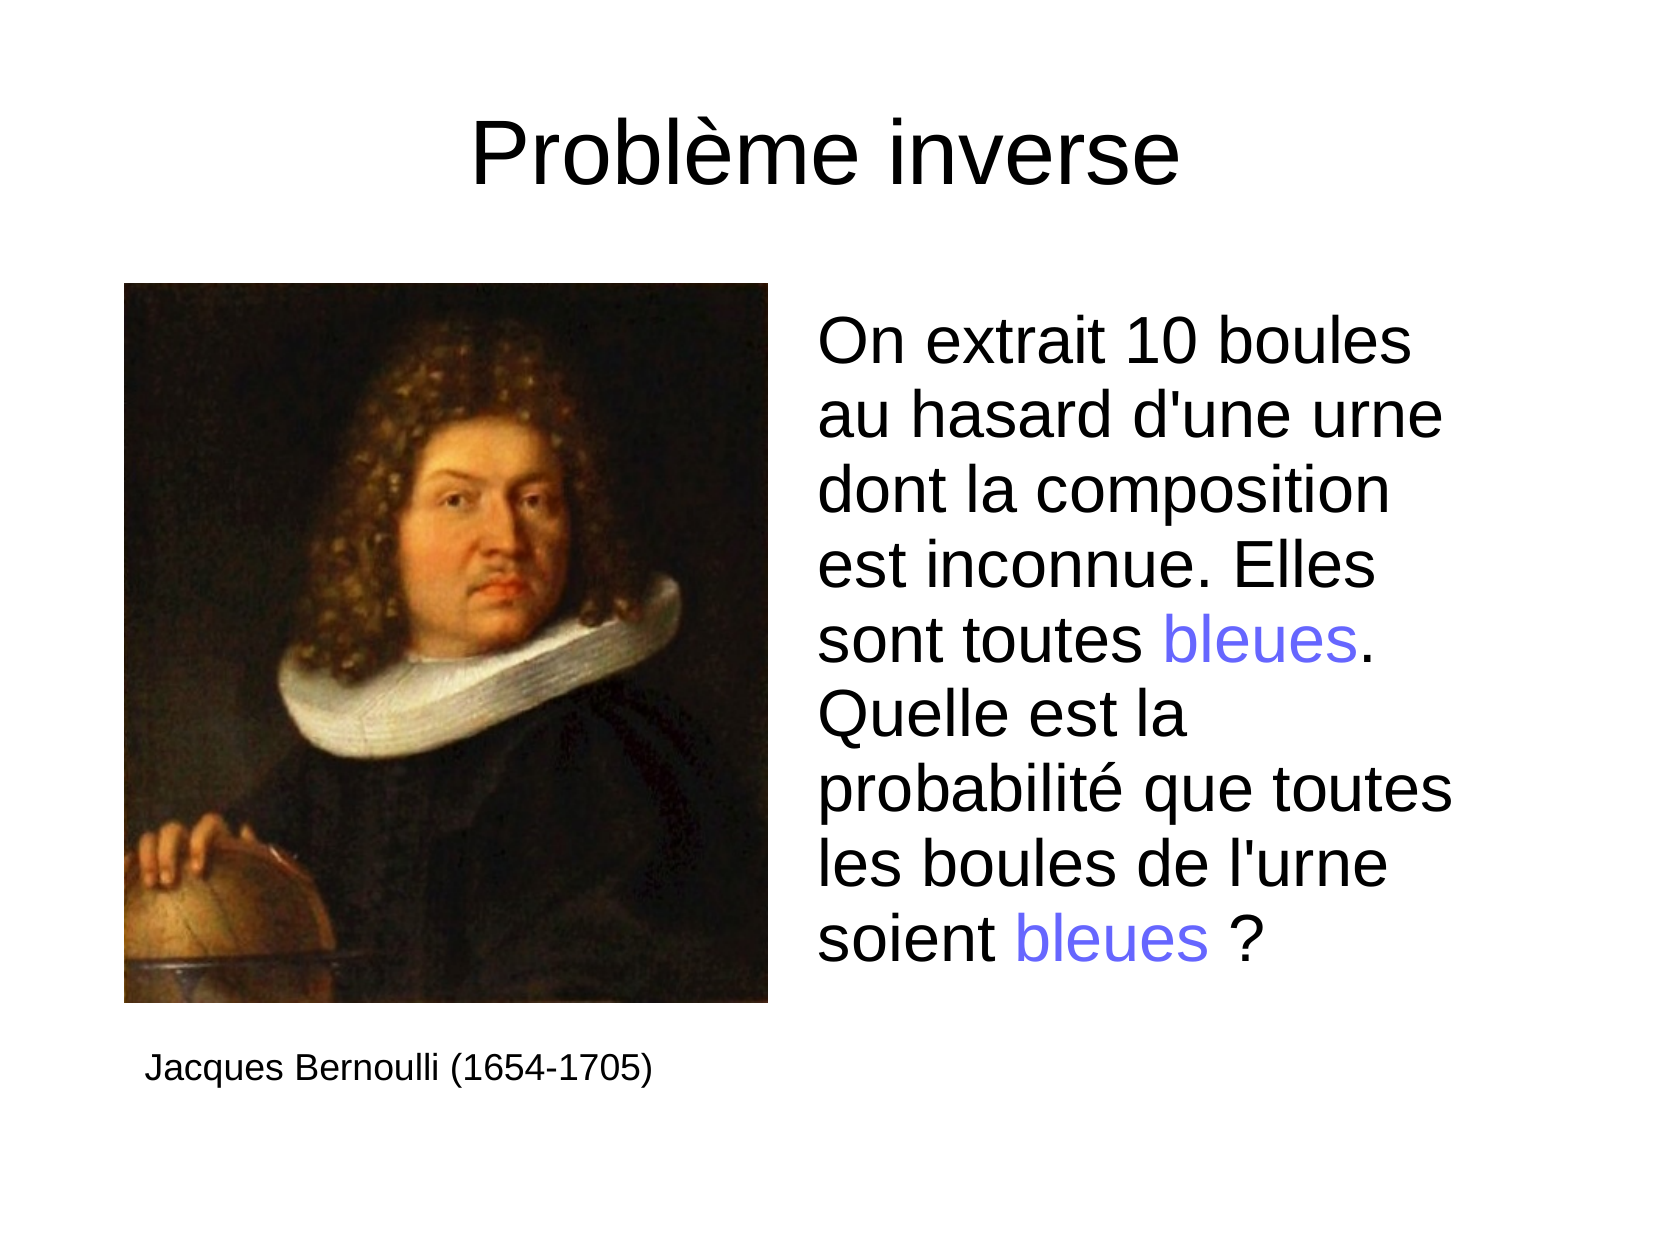

# Problème inverse
On extrait 10 boules
au hasard d'une urne
dont la composition
est inconnue. Elles
sont toutes bleues.
Quelle est la
probabilité que toutes
les boules de l'urne
soient bleues ?
Jacques Bernoulli (1654-1705)